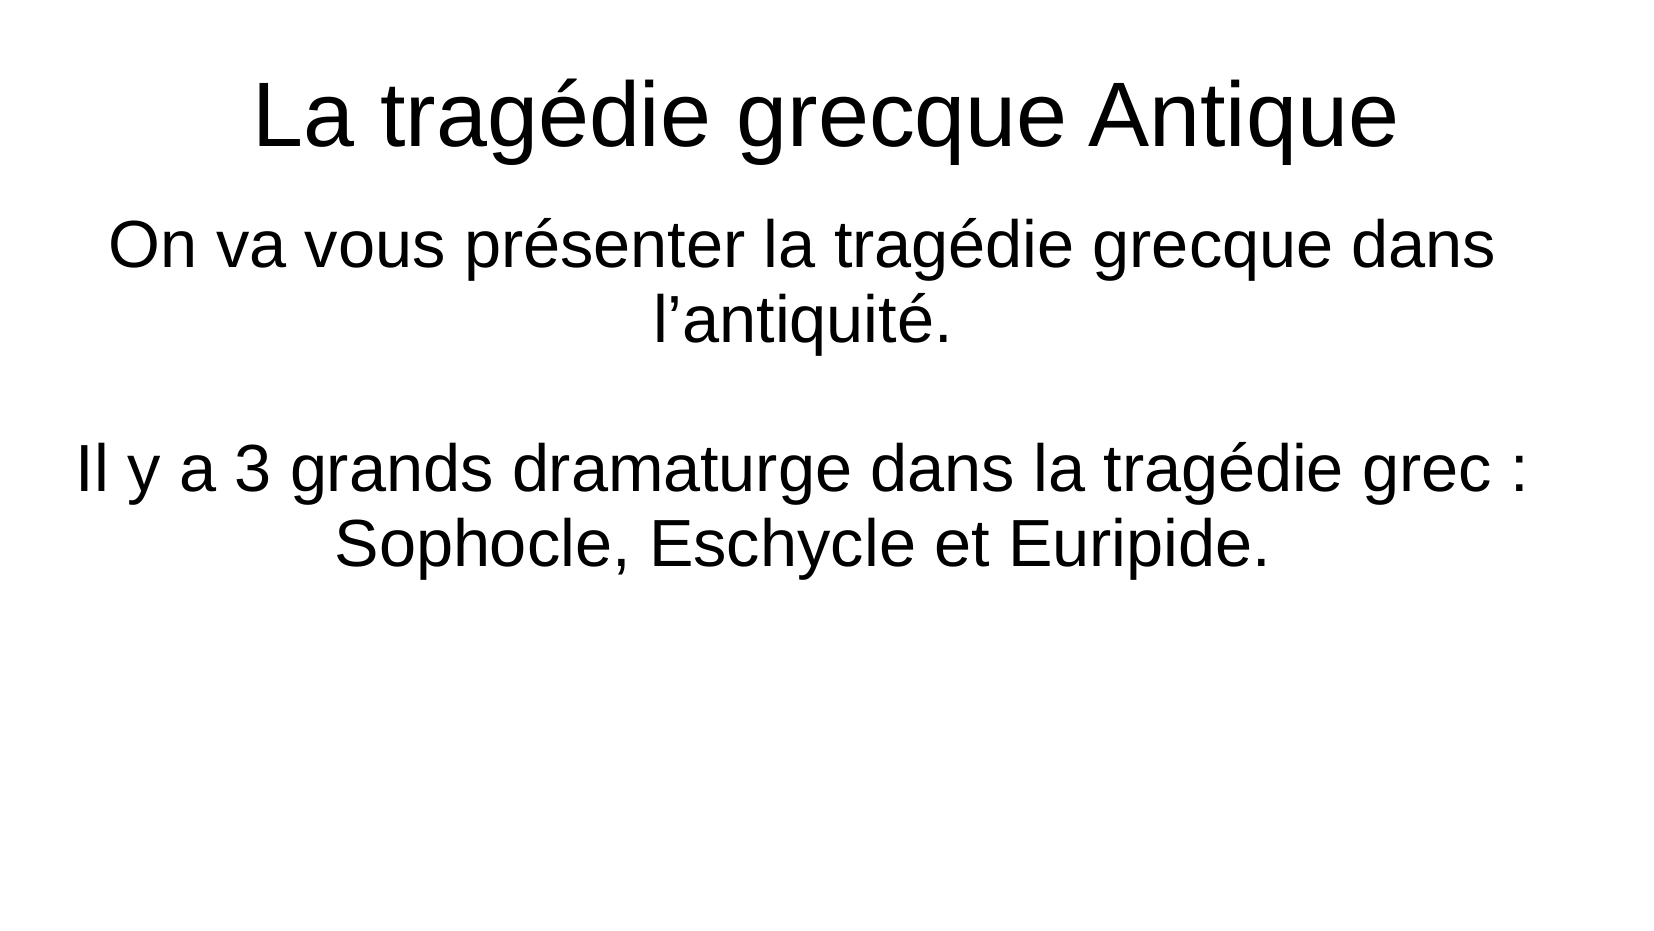

# La tragédie grecque Antique
On va vous présenter la tragédie grecque dans l’antiquité.
Il y a 3 grands dramaturge dans la tragédie grec : Sophocle, Eschycle et Euripide.